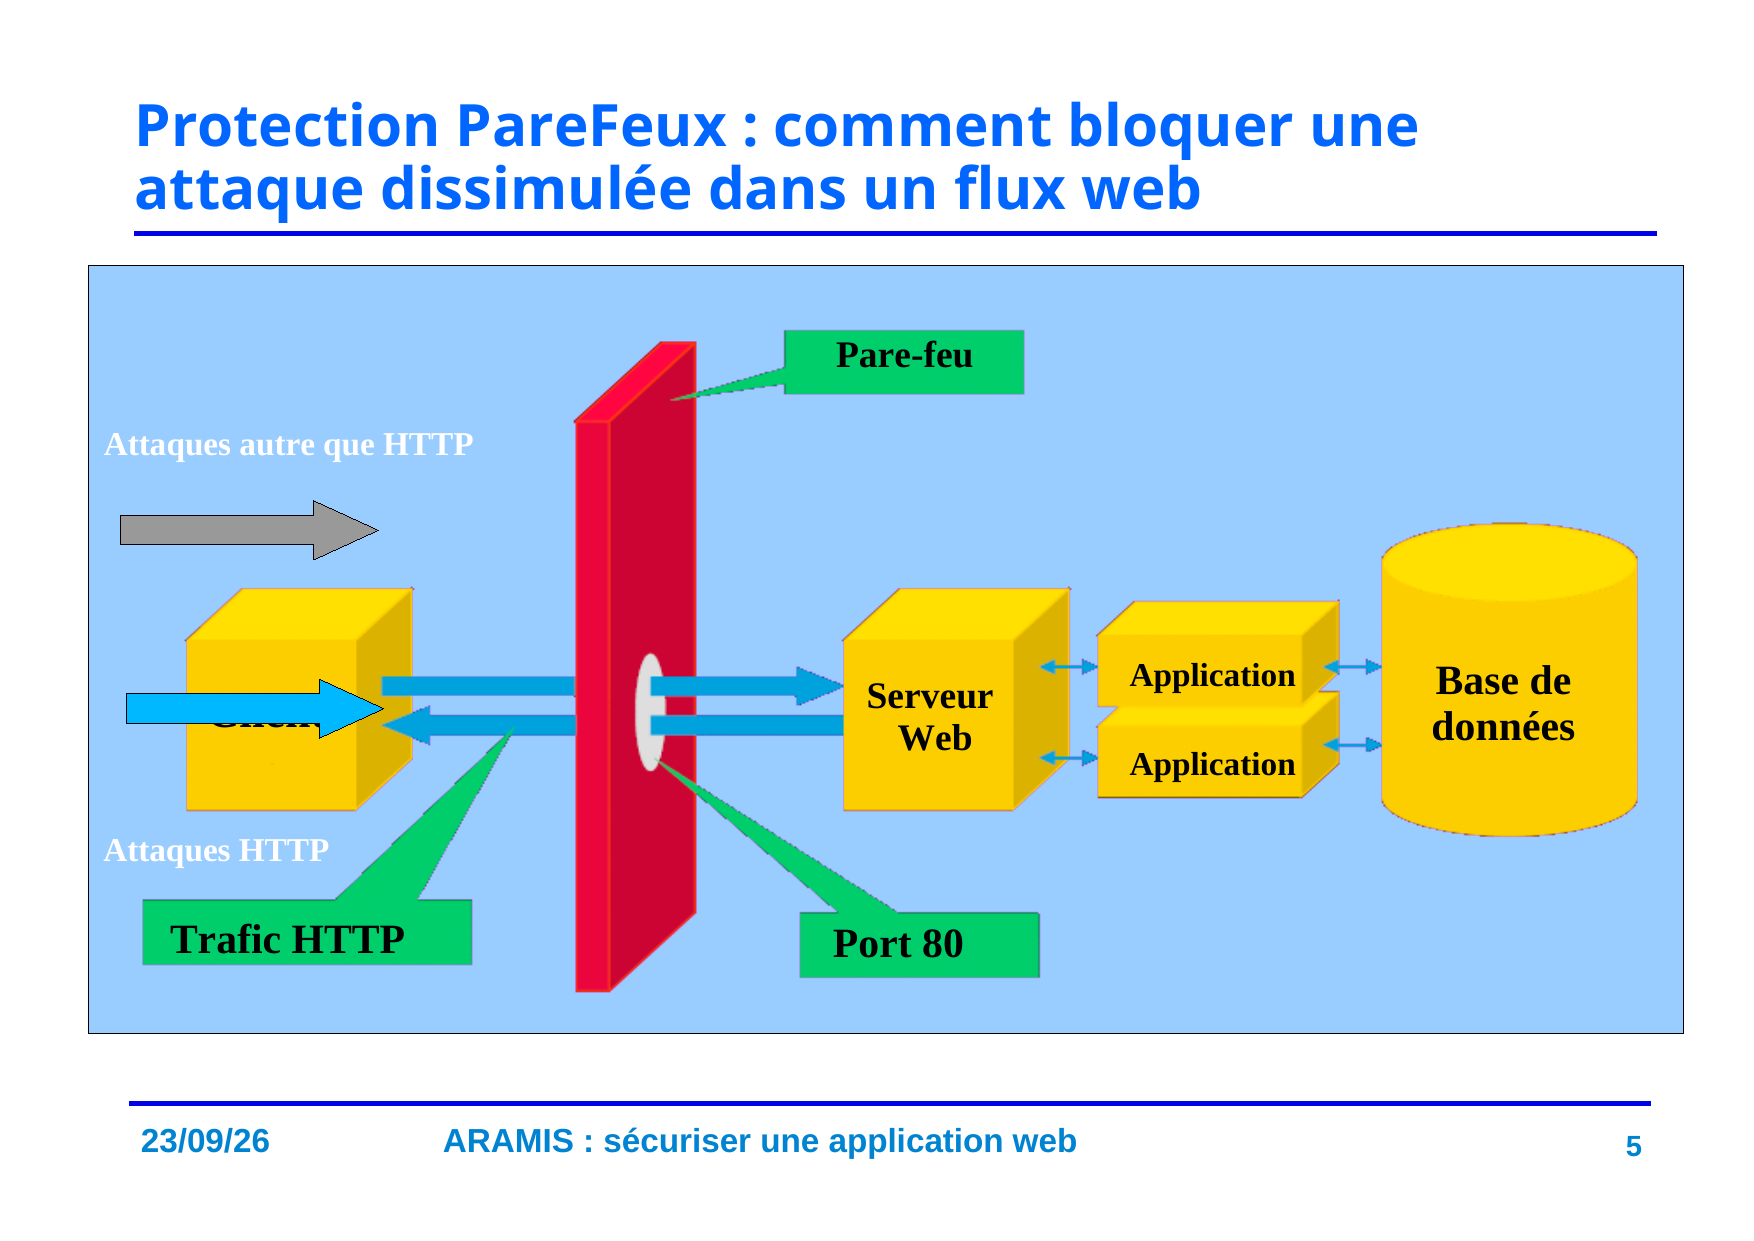

# Protection PareFeux : comment bloquer une attaque dissimulée dans un flux web
Pare-feu
Attaques autre que HTTP
Application
 Base de
 données
Serveur
Web
Client
Application
Attaques HTTP
Trafic HTTP
 Port 80
ARAMIS : sécuriser une application web
5